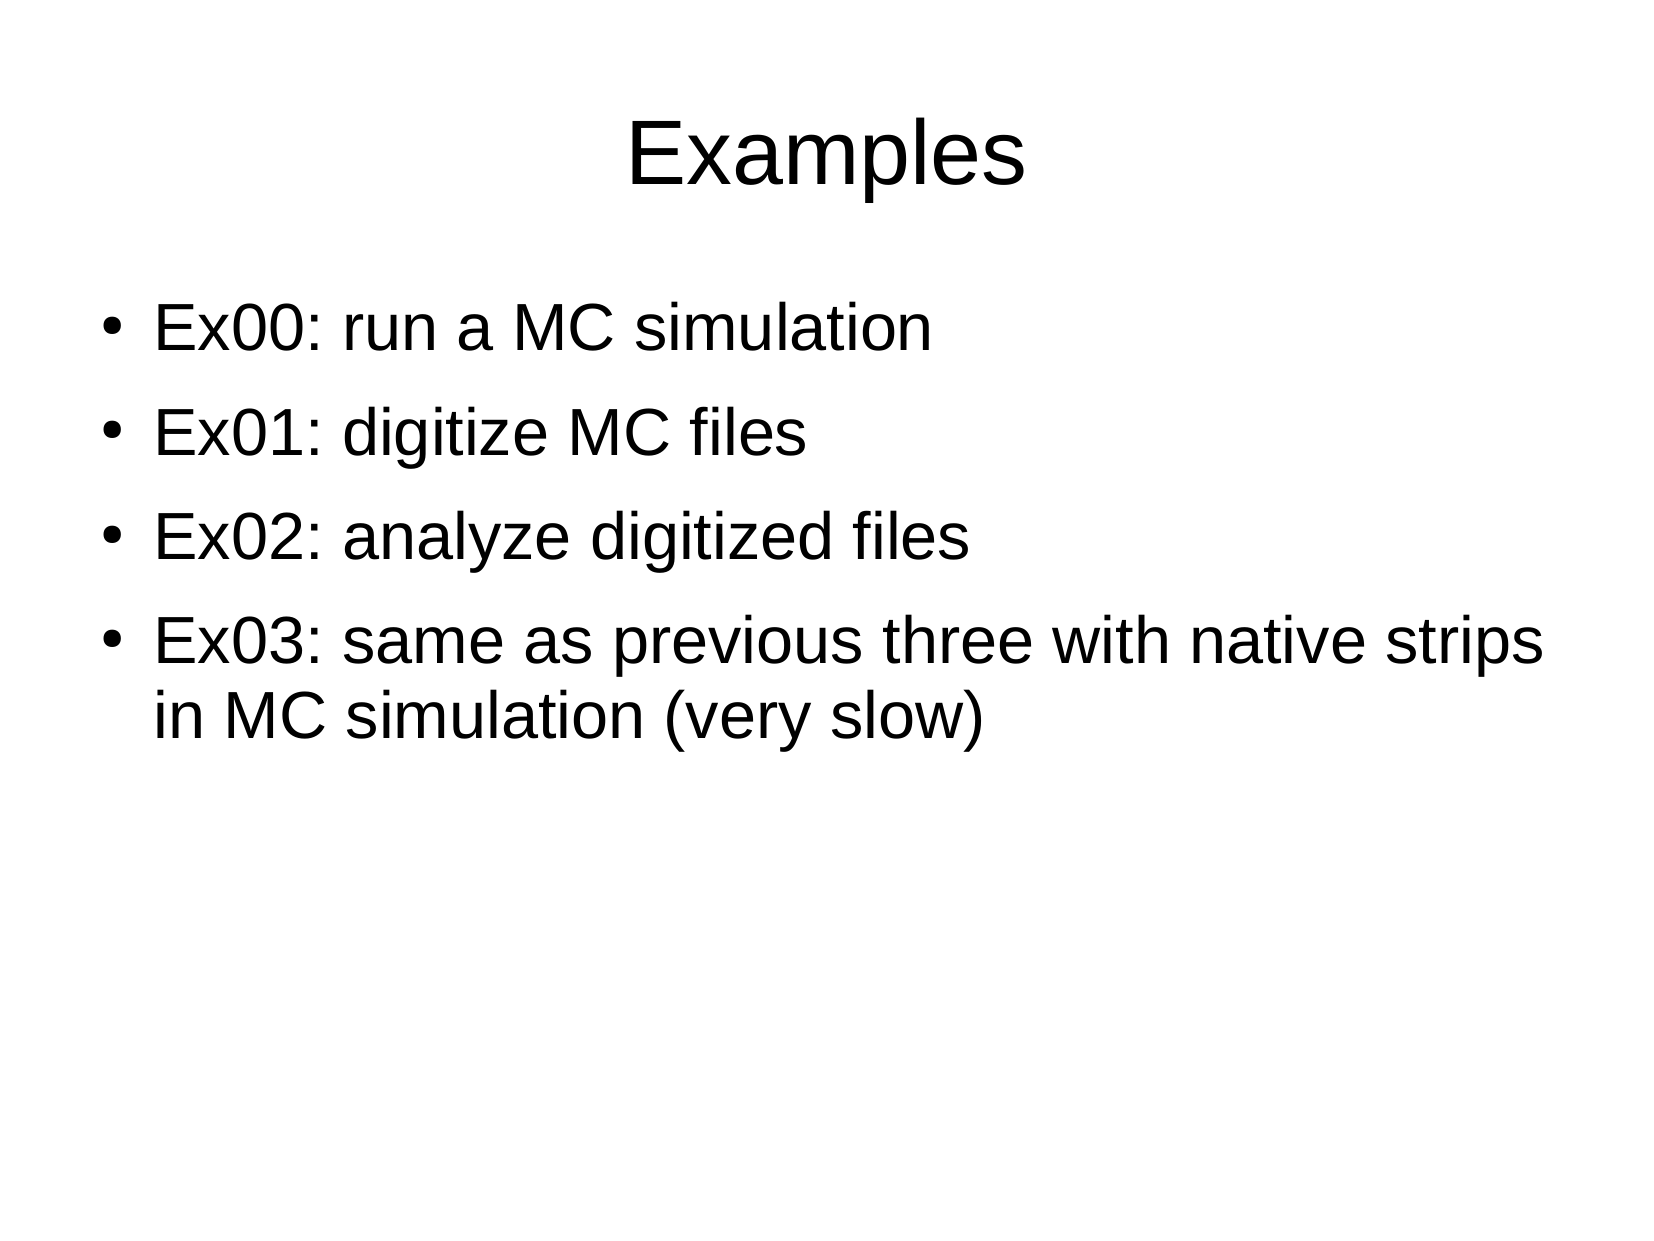

# Examples
Ex00: run a MC simulation
Ex01: digitize MC files
Ex02: analyze digitized files
Ex03: same as previous three with native strips in MC simulation (very slow)